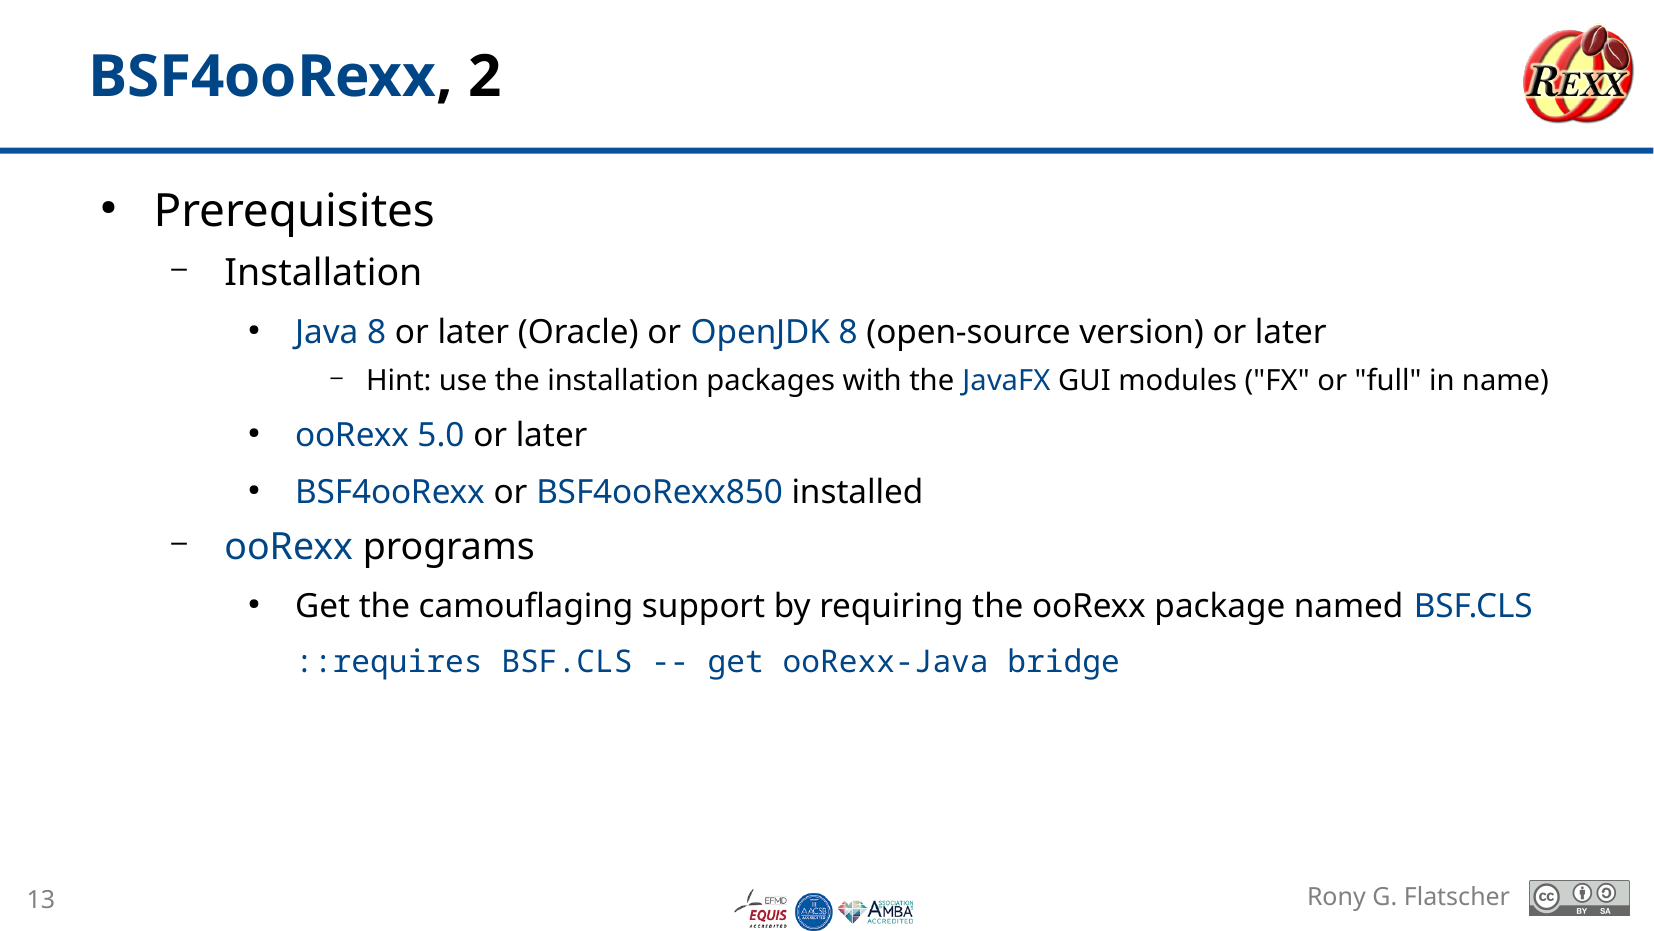

# BSF4ooRexx, 2
Prerequisites
Installation
Java 8 or later (Oracle) or OpenJDK 8 (open-source version) or later
Hint: use the installation packages with the JavaFX GUI modules ("FX" or "full" in name)
ooRexx 5.0 or later
BSF4ooRexx or BSF4ooRexx850 installed
ooRexx programs
Get the camouflaging support by requiring the ooRexx package named BSF.CLS
::requires BSF.CLS -- get ooRexx-Java bridge